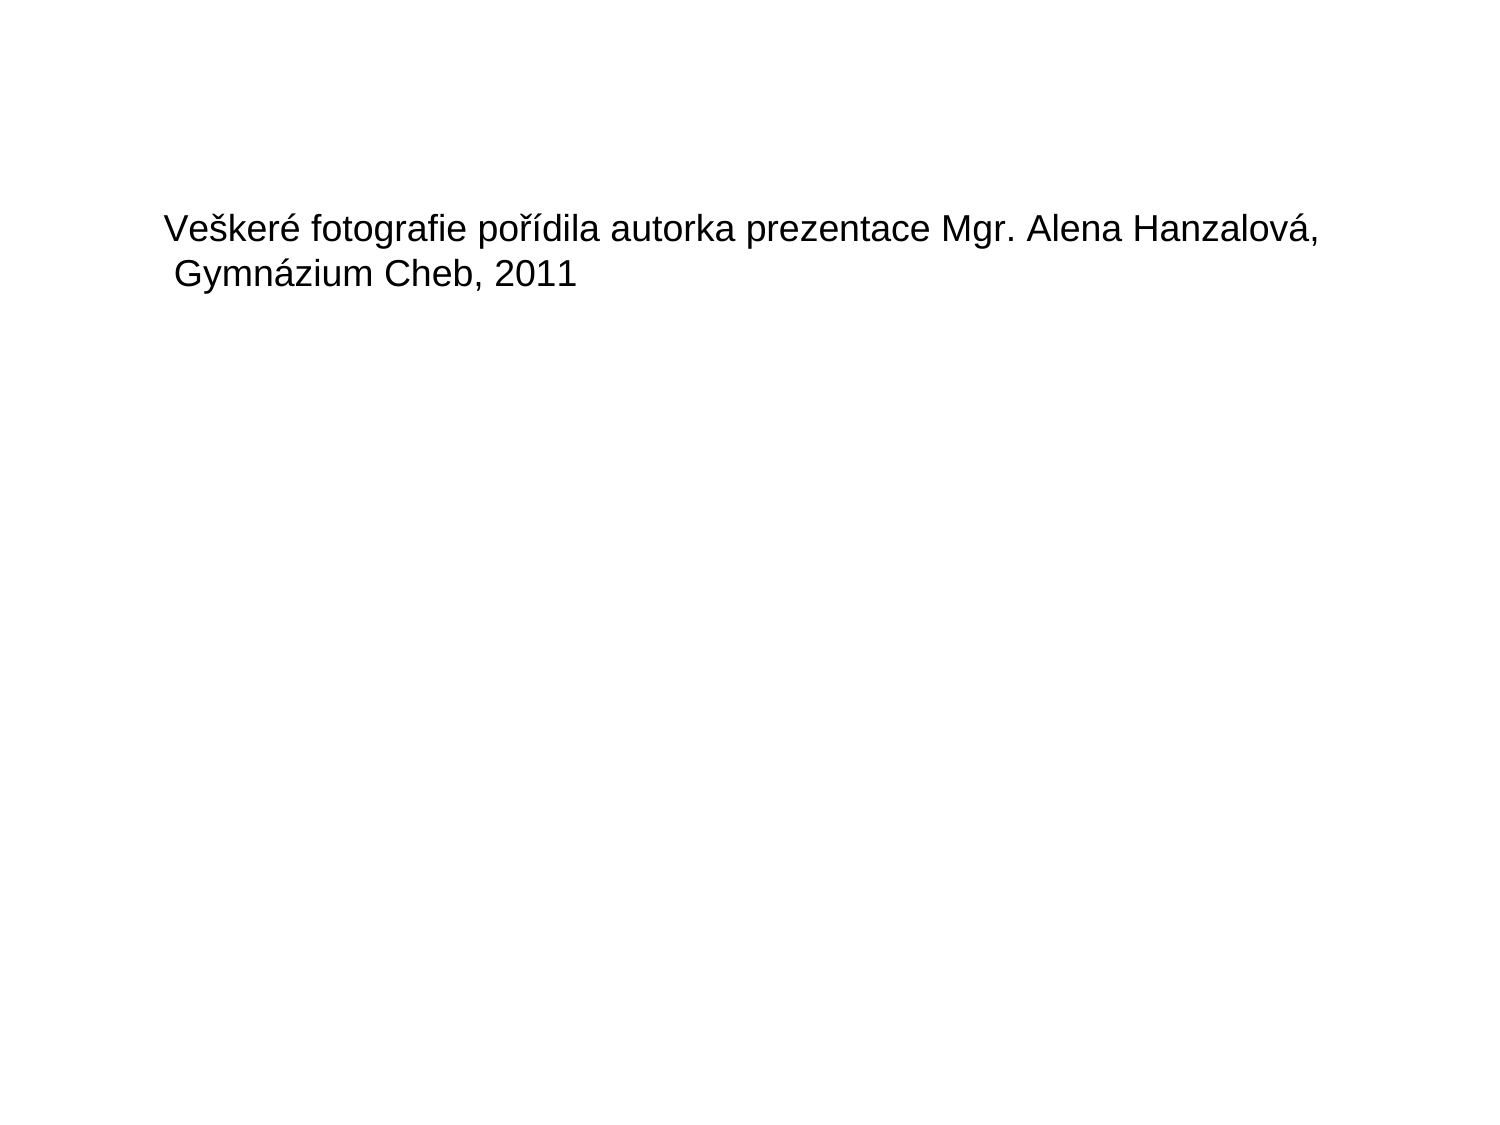

Veškeré fotografie pořídila autorka prezentace Mgr. Alena Hanzalová,
 Gymnázium Cheb, 2011